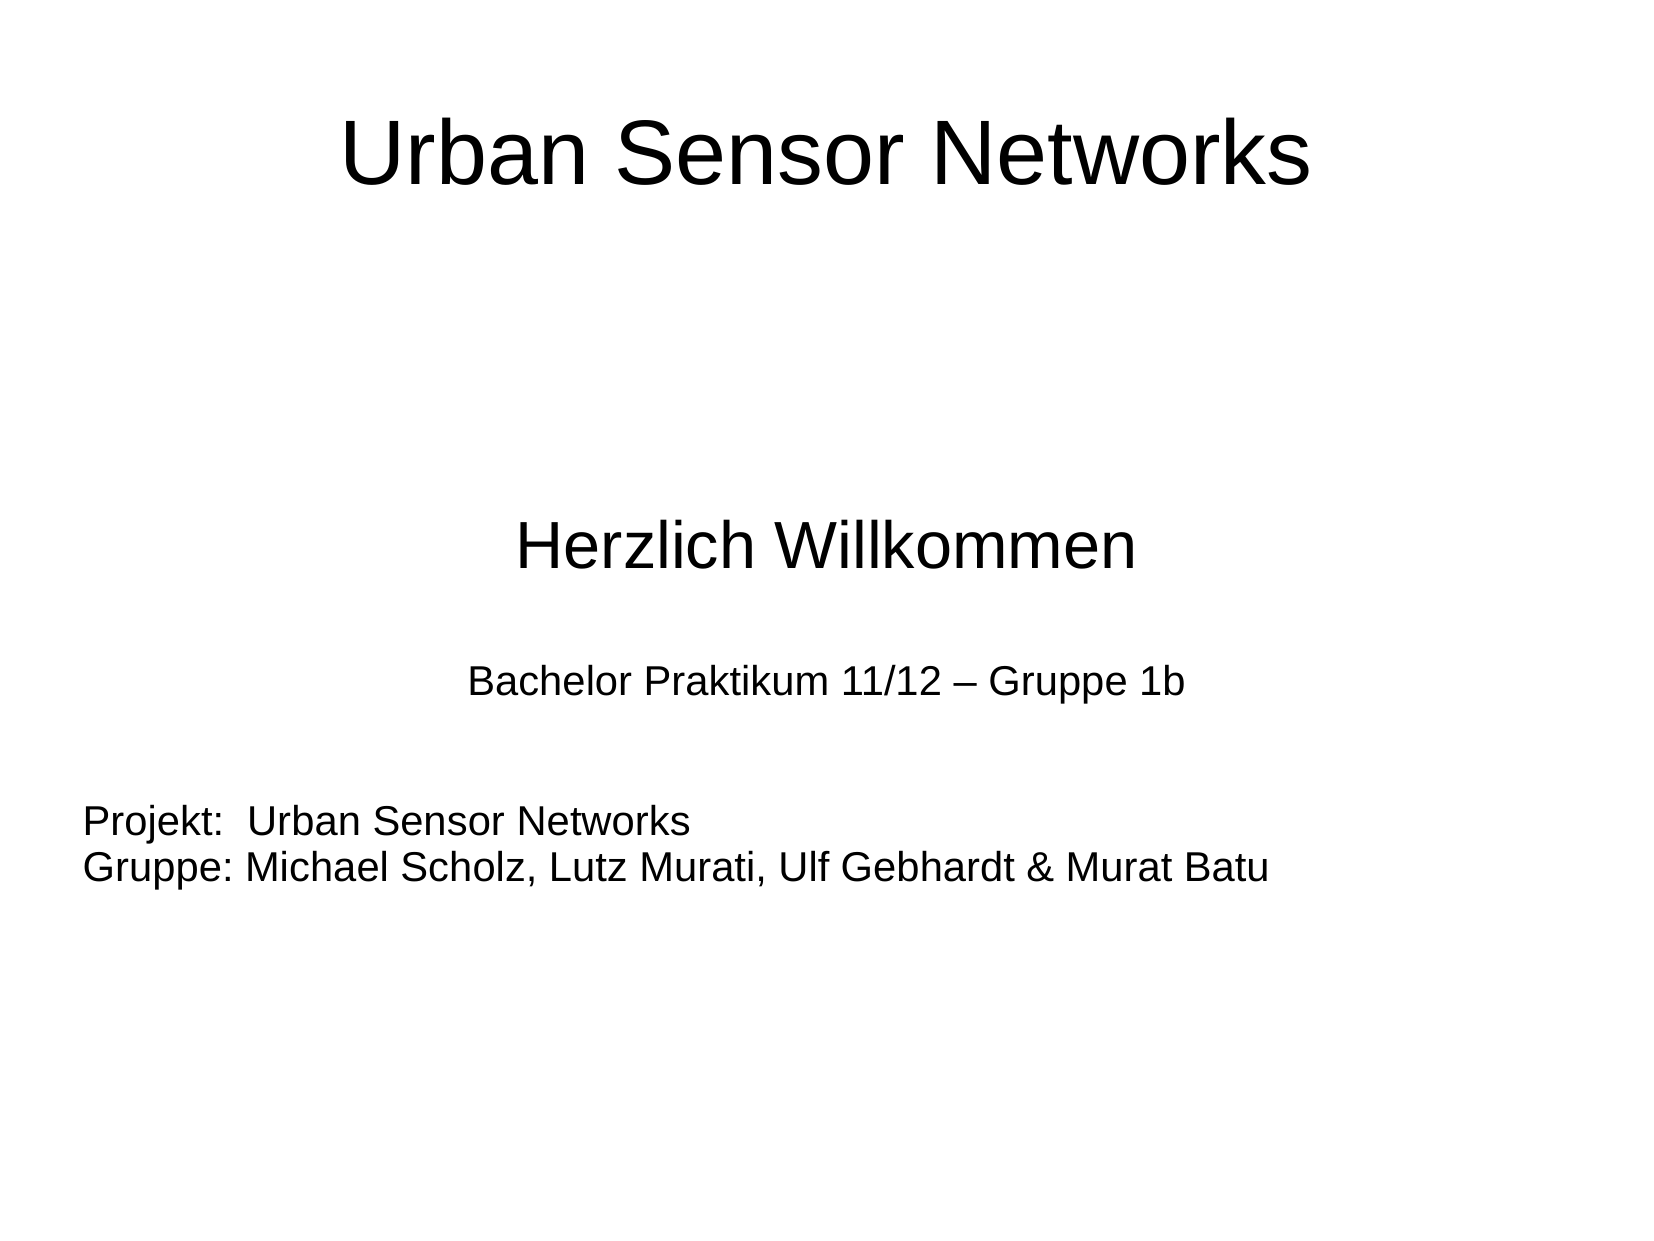

Urban Sensor Networks
# Herzlich Willkommen
Bachelor Praktikum 11/12 – Gruppe 1b
Projekt: Urban Sensor Networks
Gruppe: Michael Scholz, Lutz Murati, Ulf Gebhardt & Murat Batu